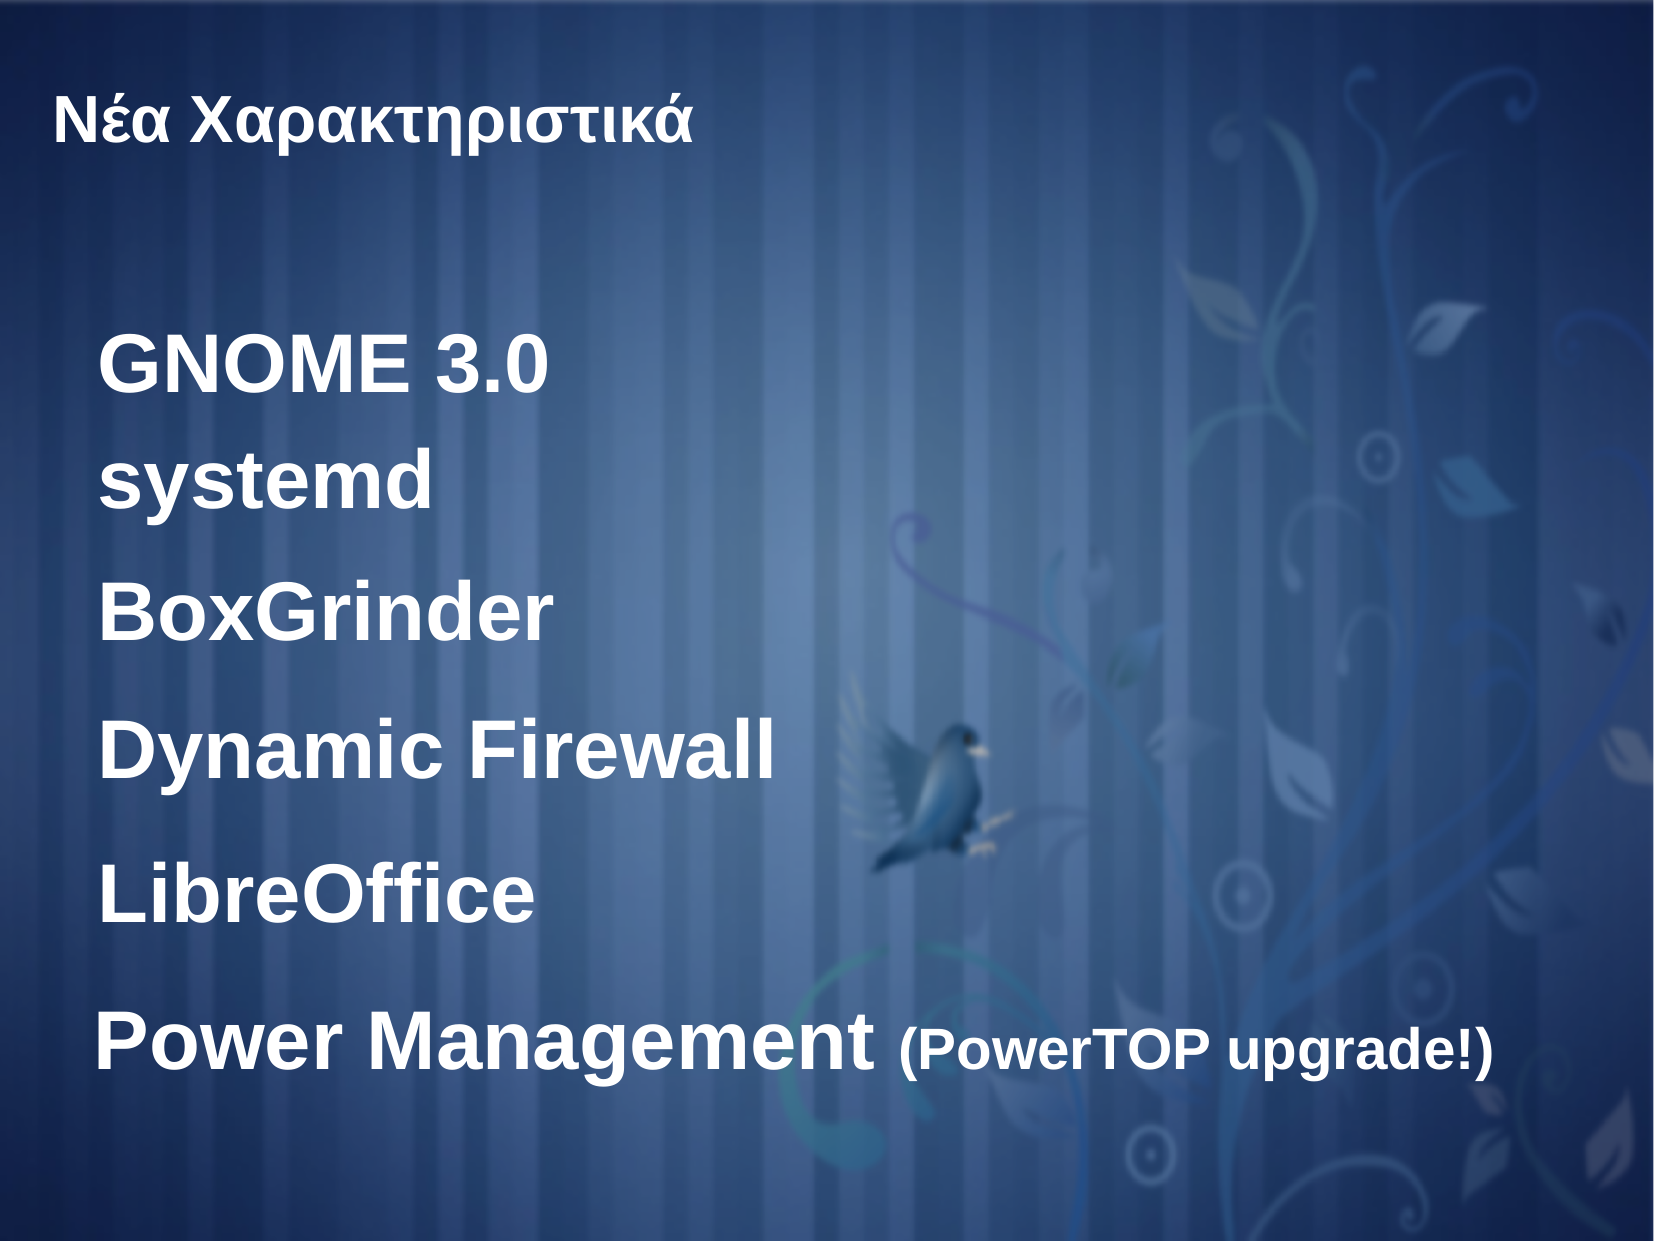

Νέα Χαρακτηριστικά
GNOME 3.0
systemd
BoxGrinder
Dynamic Firewall
LibreOffice
Power Management (PowerTOP upgrade!)